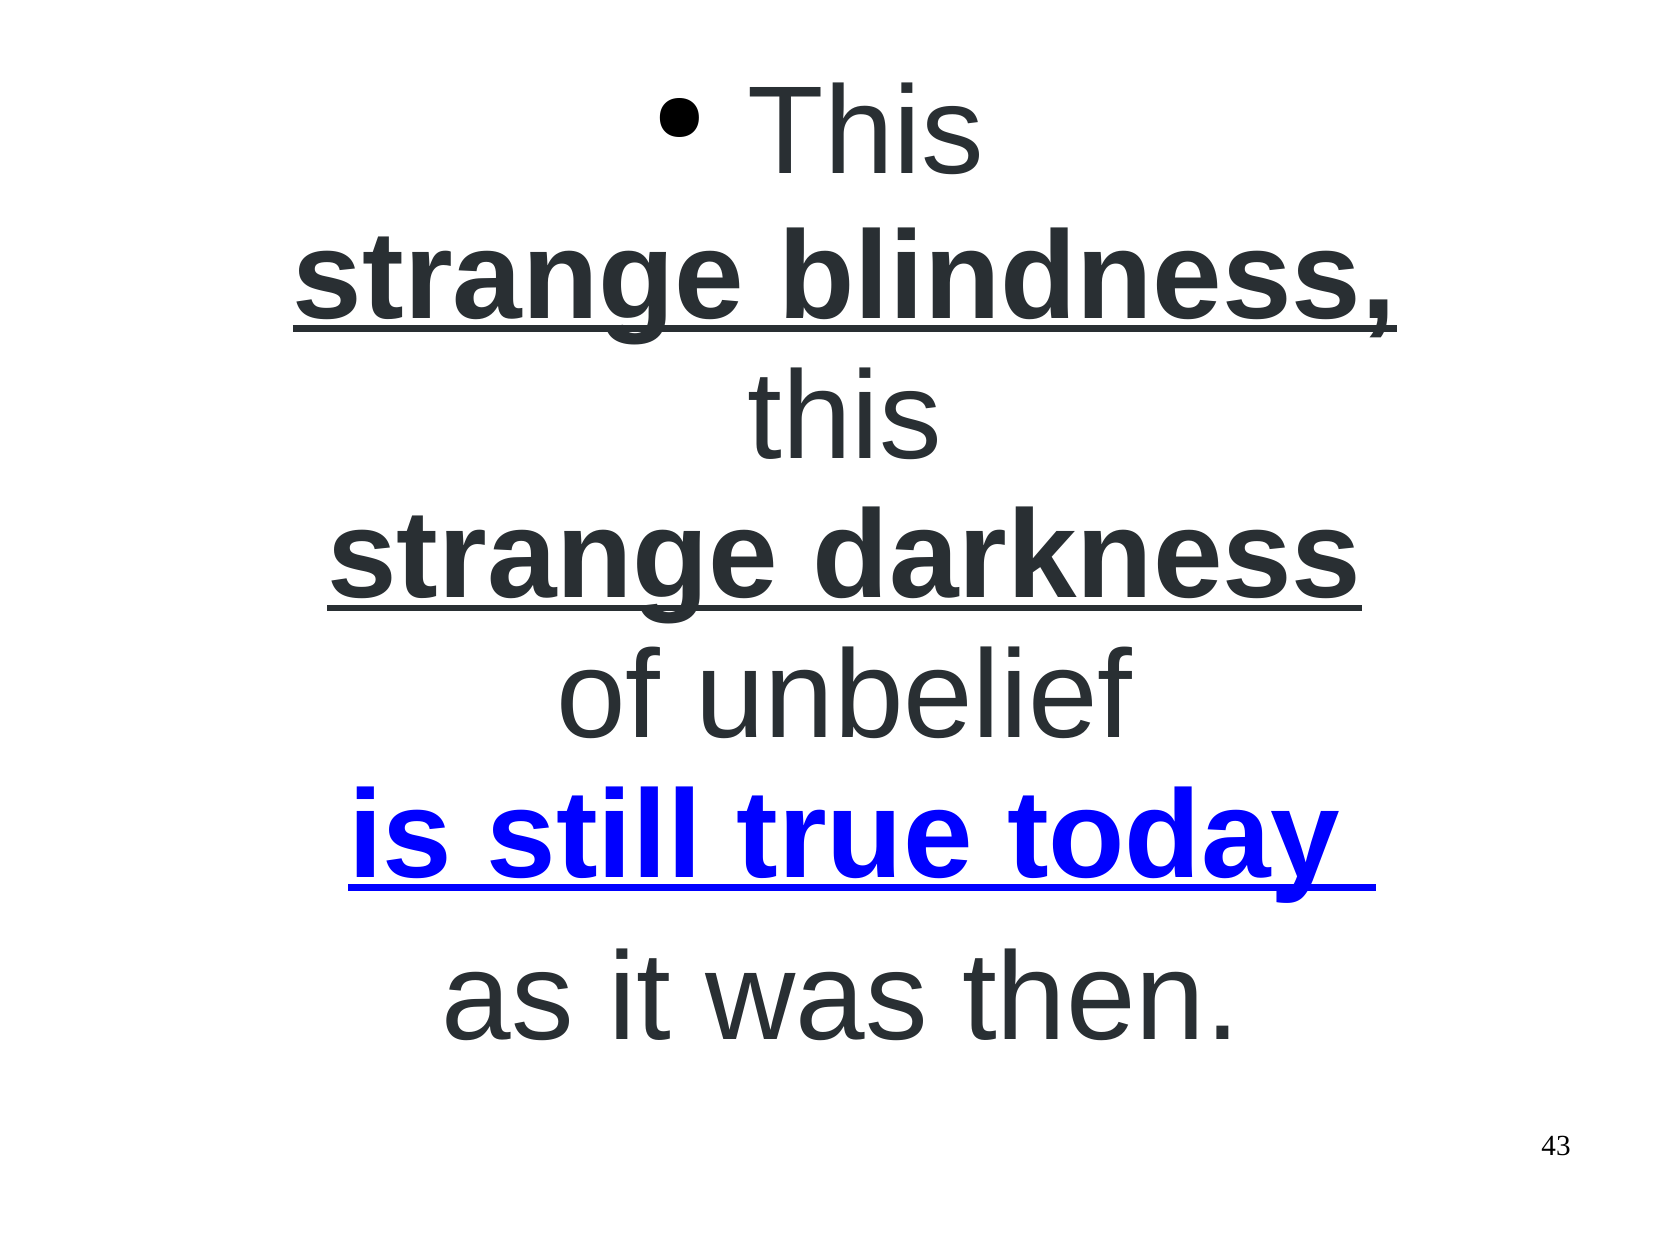

# This strange blindness, this strange darkness of unbelief is still true today as it was then.
43